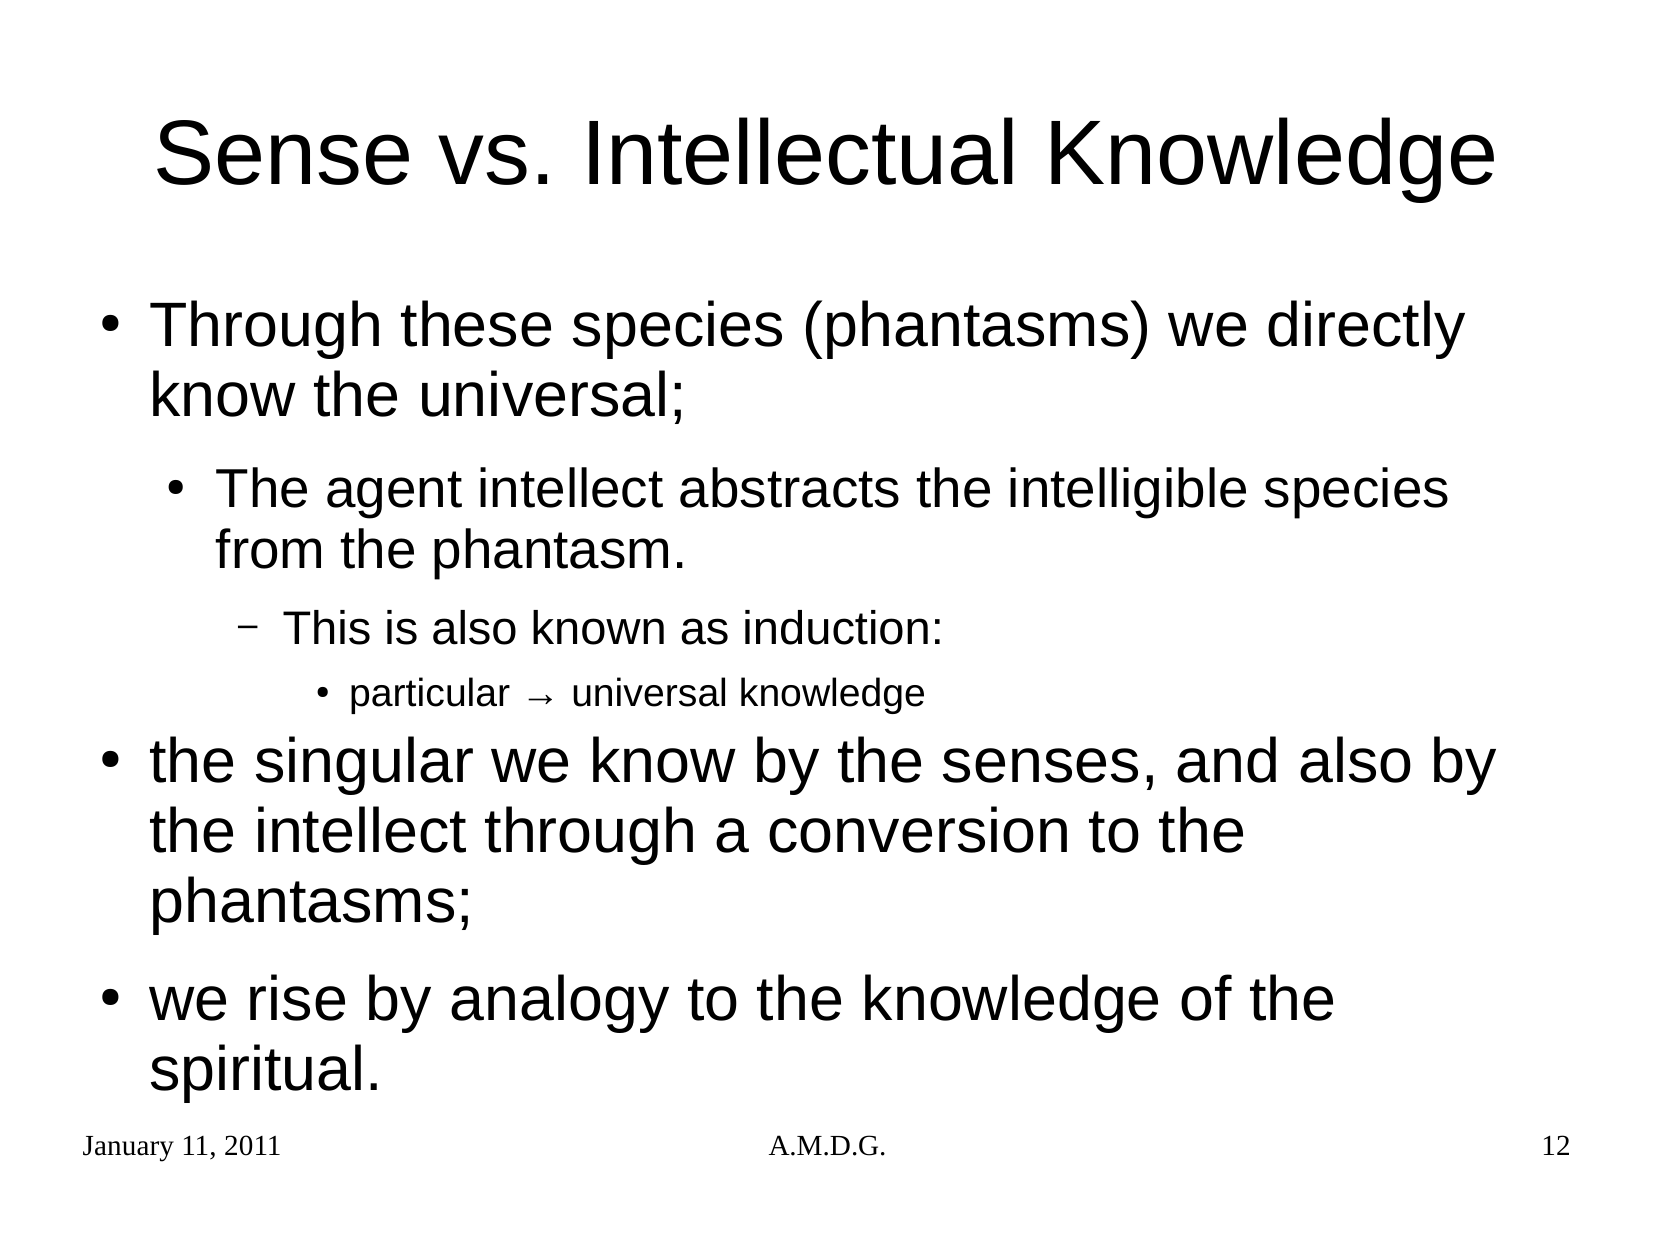

# Sense vs. Intellectual Knowledge
Through these species (phantasms) we directly know the universal;
The agent intellect abstracts the intelligible species from the phantasm.
This is also known as induction:
particular → universal knowledge
the singular we know by the senses, and also by the intellect through a conversion to the phantasms;
we rise by analogy to the knowledge of the spiritual.
January 11, 2011
A.M.D.G.
12